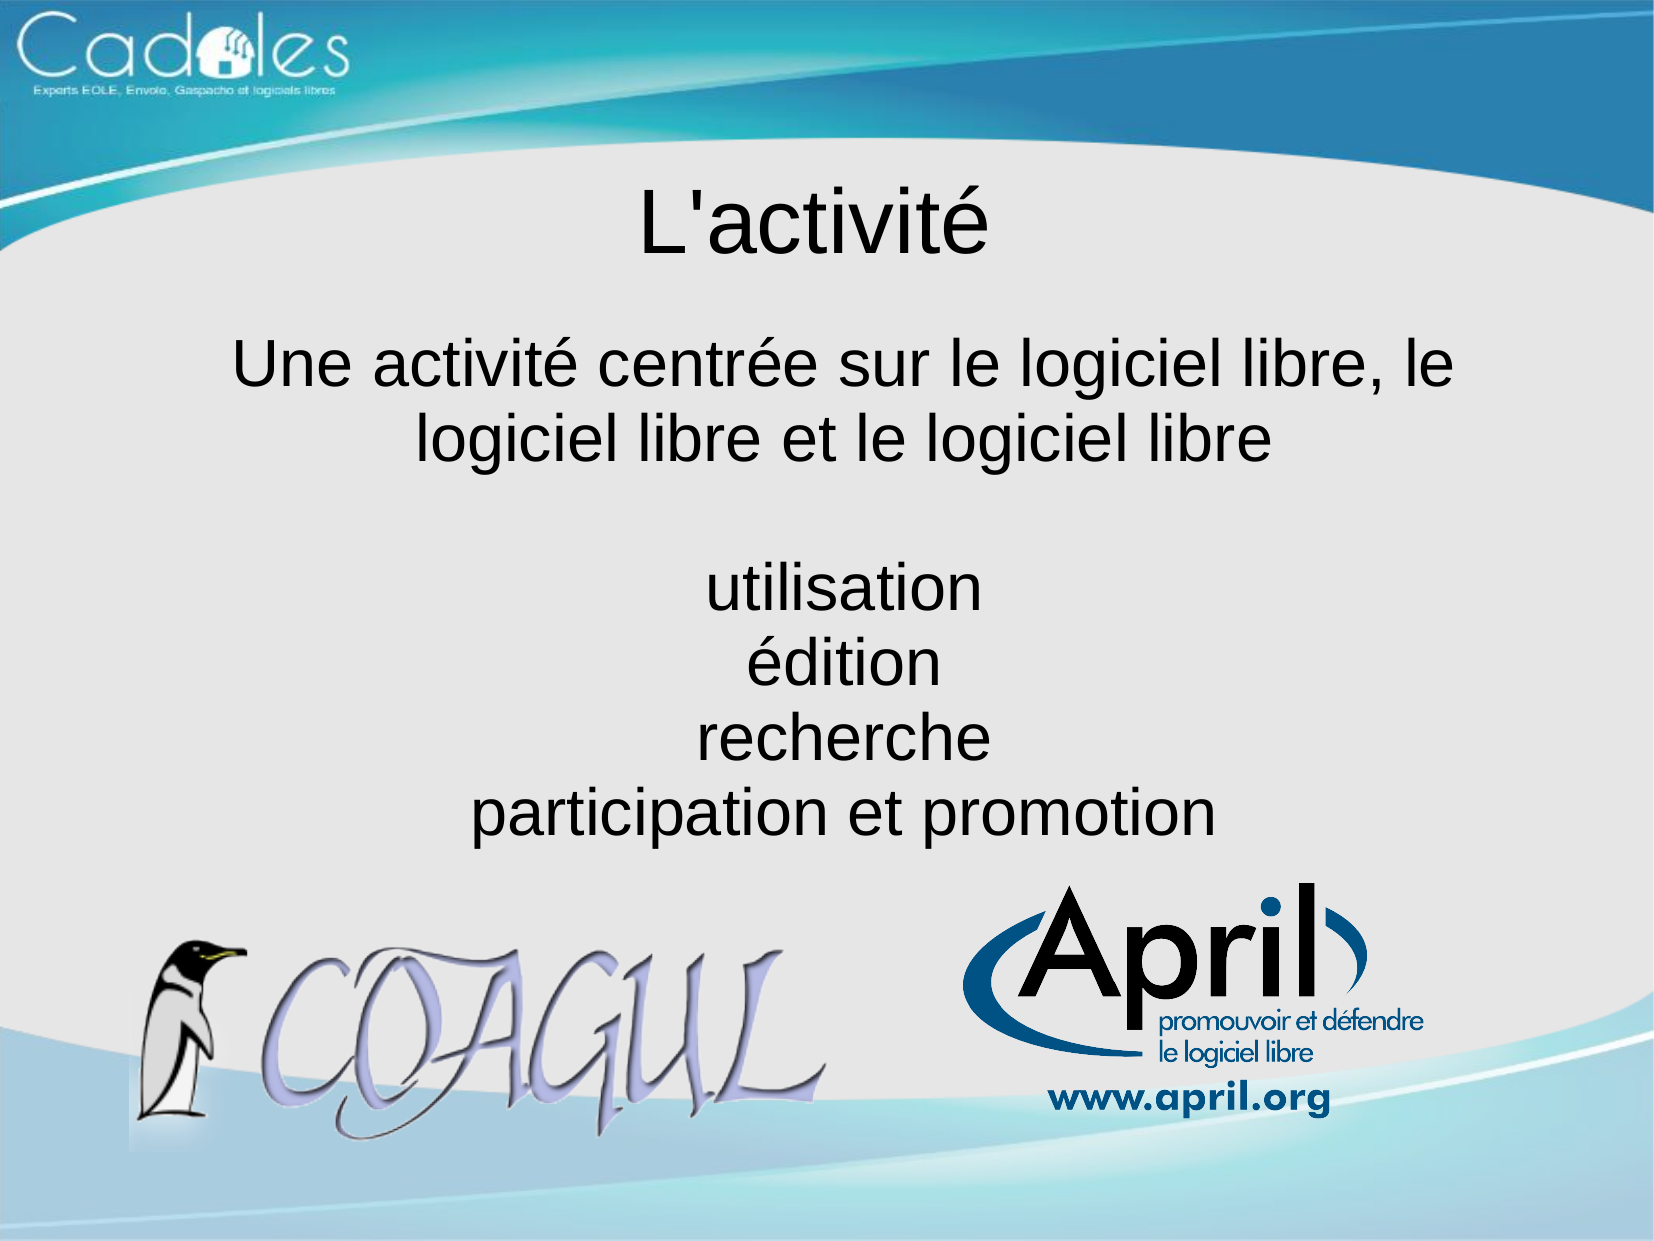

# L'activité
Une activité centrée sur le logiciel libre, le logiciel libre et le logiciel libre
utilisation
édition
recherche
participation et promotion